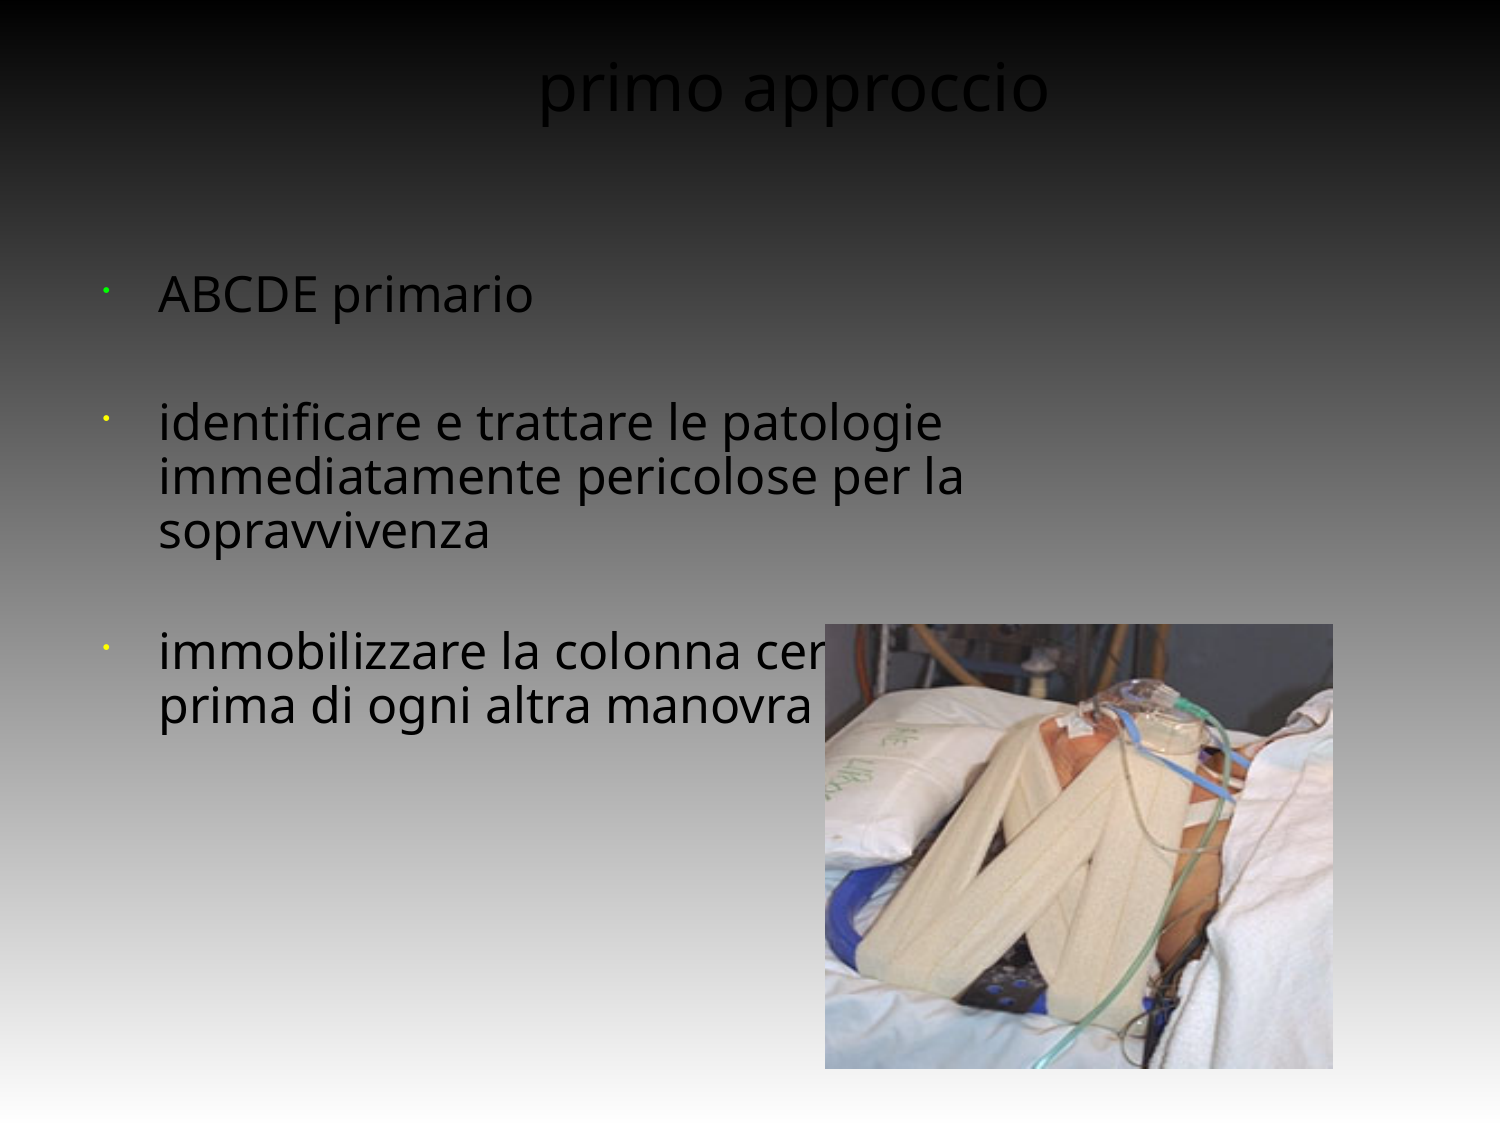

# primo approccio
ABCDE primario
identificare e trattare le patologie immediatamente pericolose per la sopravvivenza
immobilizzare la colonna cervicale
prima di ogni altra manovra